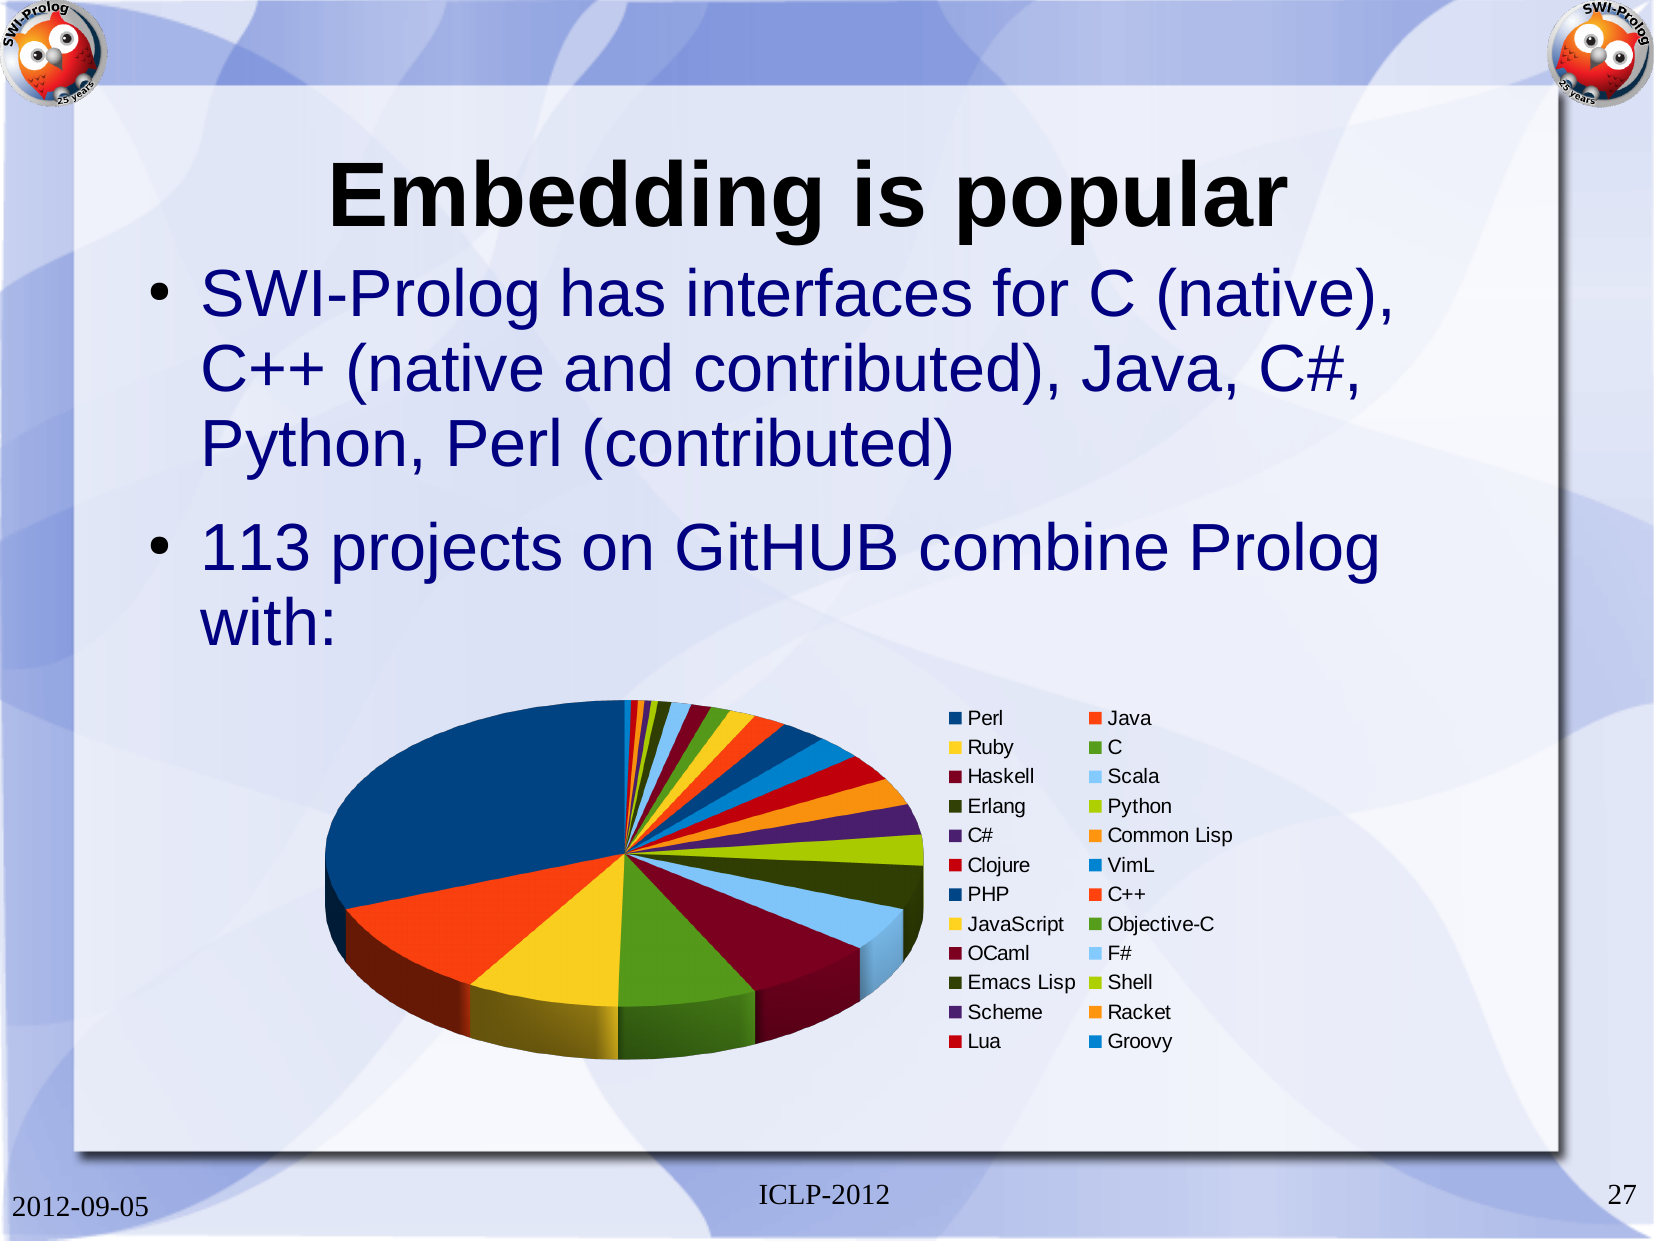

# Embedding is popular
SWI-Prolog has interfaces for C (native), C++ (native and contributed), Java, C#, Python, Perl (contributed)
113 projects on GitHUB combine Prolog with:
[unsupported chart]
ICLP-2012
27
2012-09-05